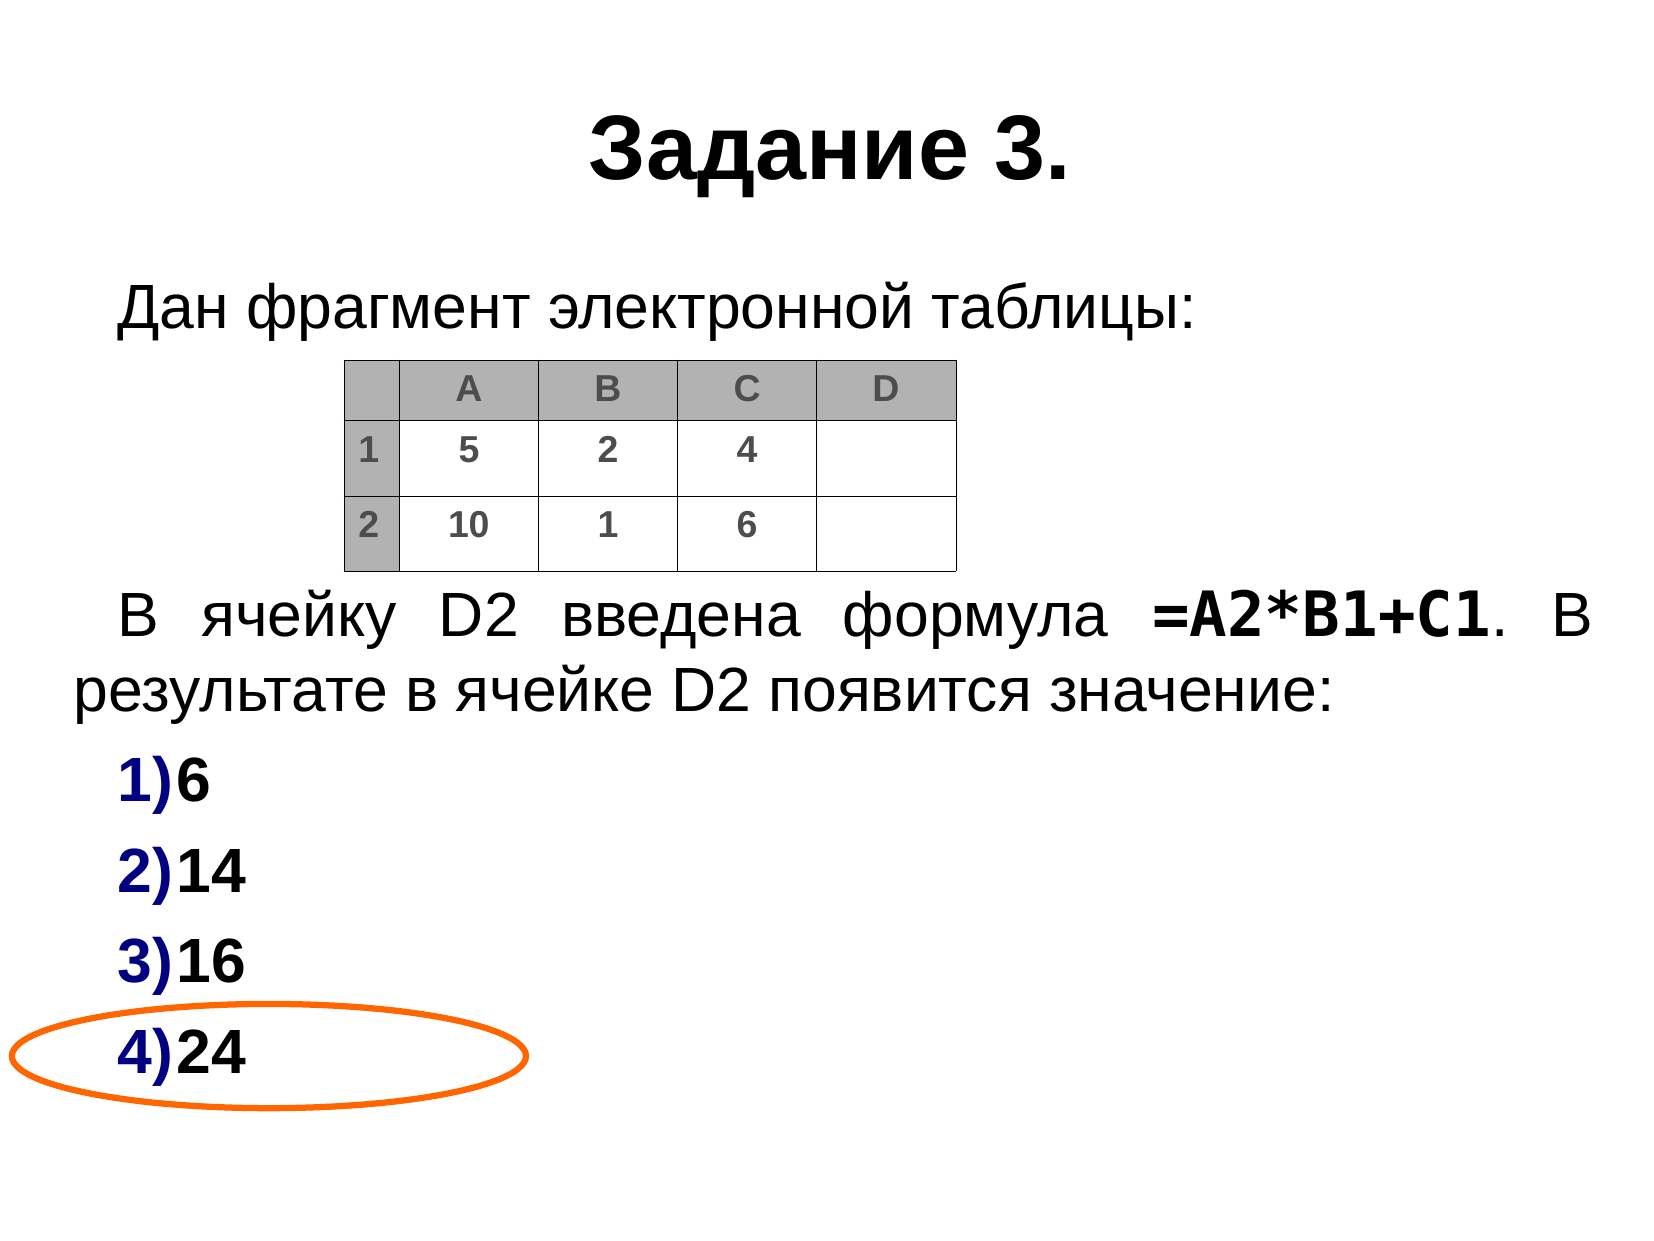

# Задание 3.
Дан фрагмент электронной таблицы:
В ячейку D2 введена формула =А2*В1+С1. В результате в ячейке D2 появится значение:
6
14
16
24
| | А | В | С | D |
| --- | --- | --- | --- | --- |
| 1 | 5 | 2 | 4 | |
| 2 | 10 | 1 | 6 | |